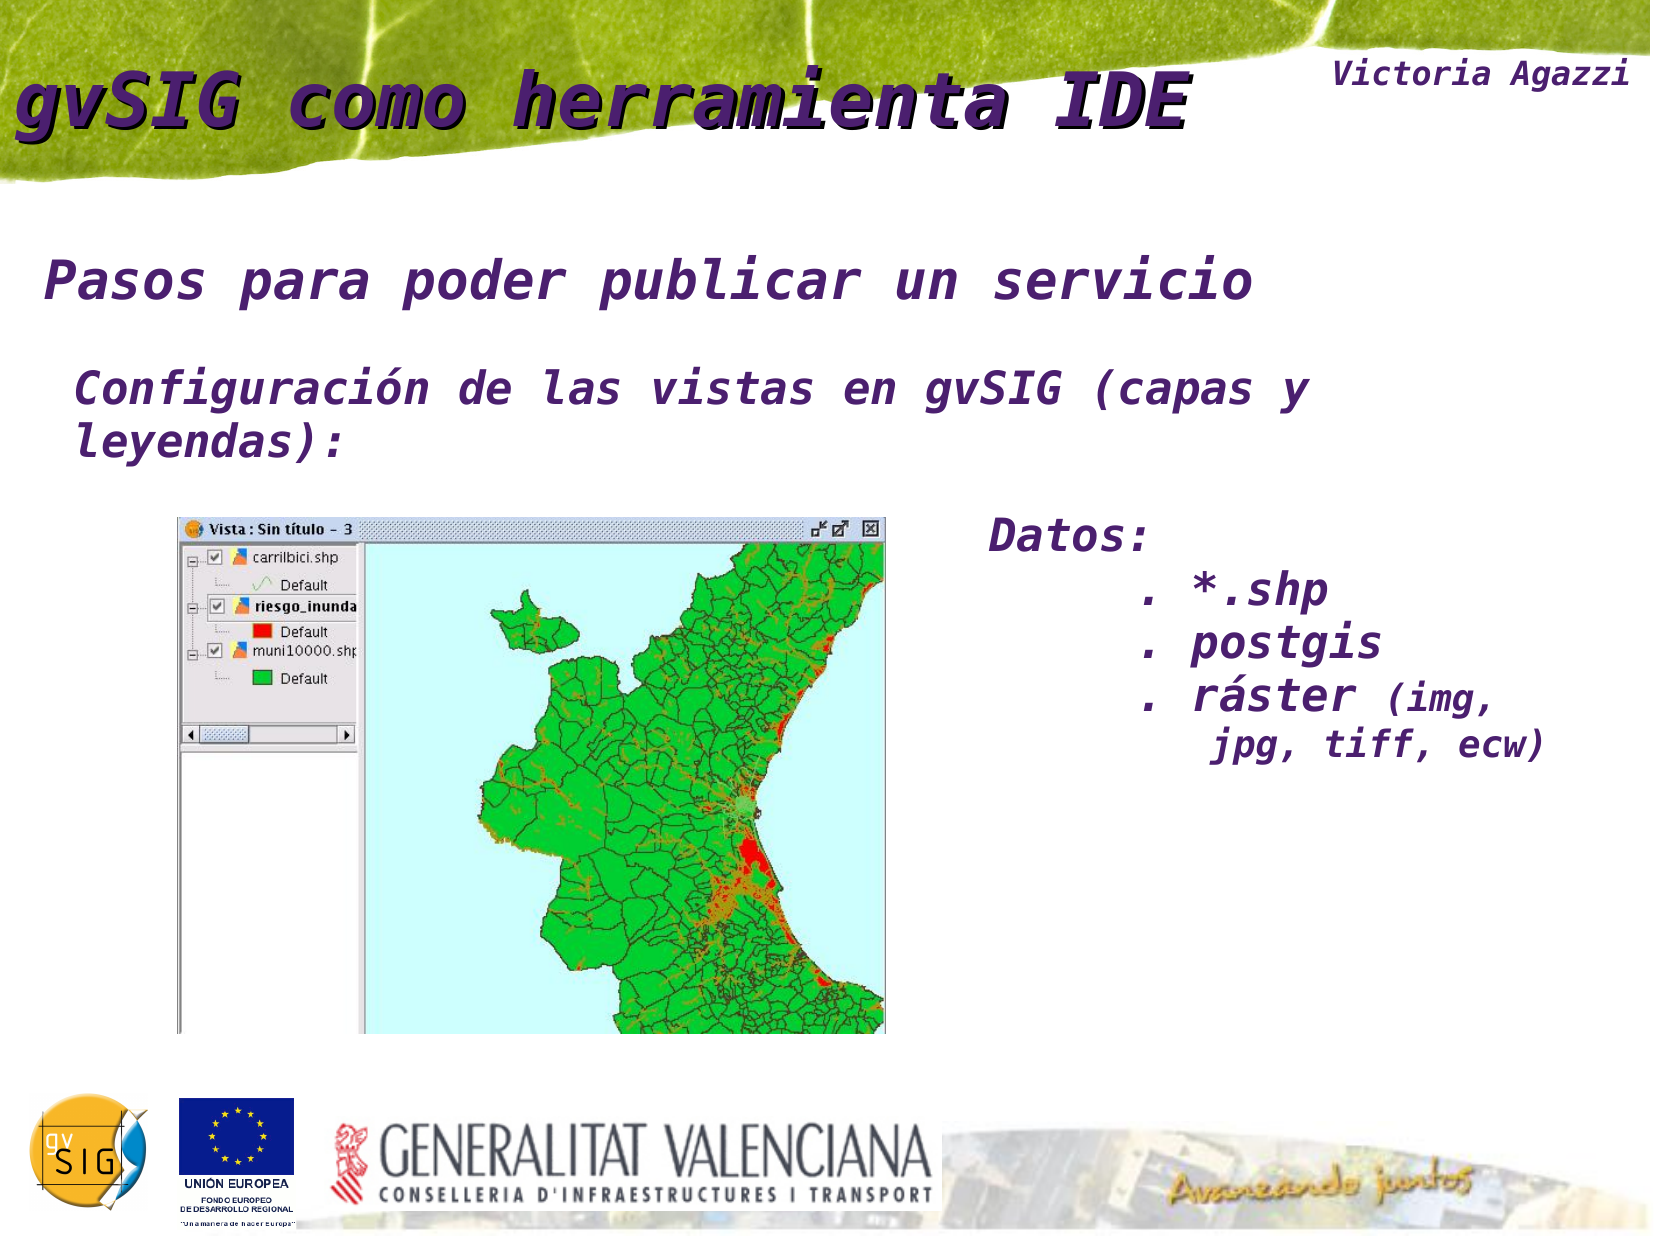

gvSIG como herramienta IDE
Victoria Agazzi
Pasos para poder publicar un servicio
Configuración de las vistas en gvSIG (capas y leyendas):
Datos:
		. *.shp
		. postgis
		. ráster (img, 				jpg, tiff, ecw)